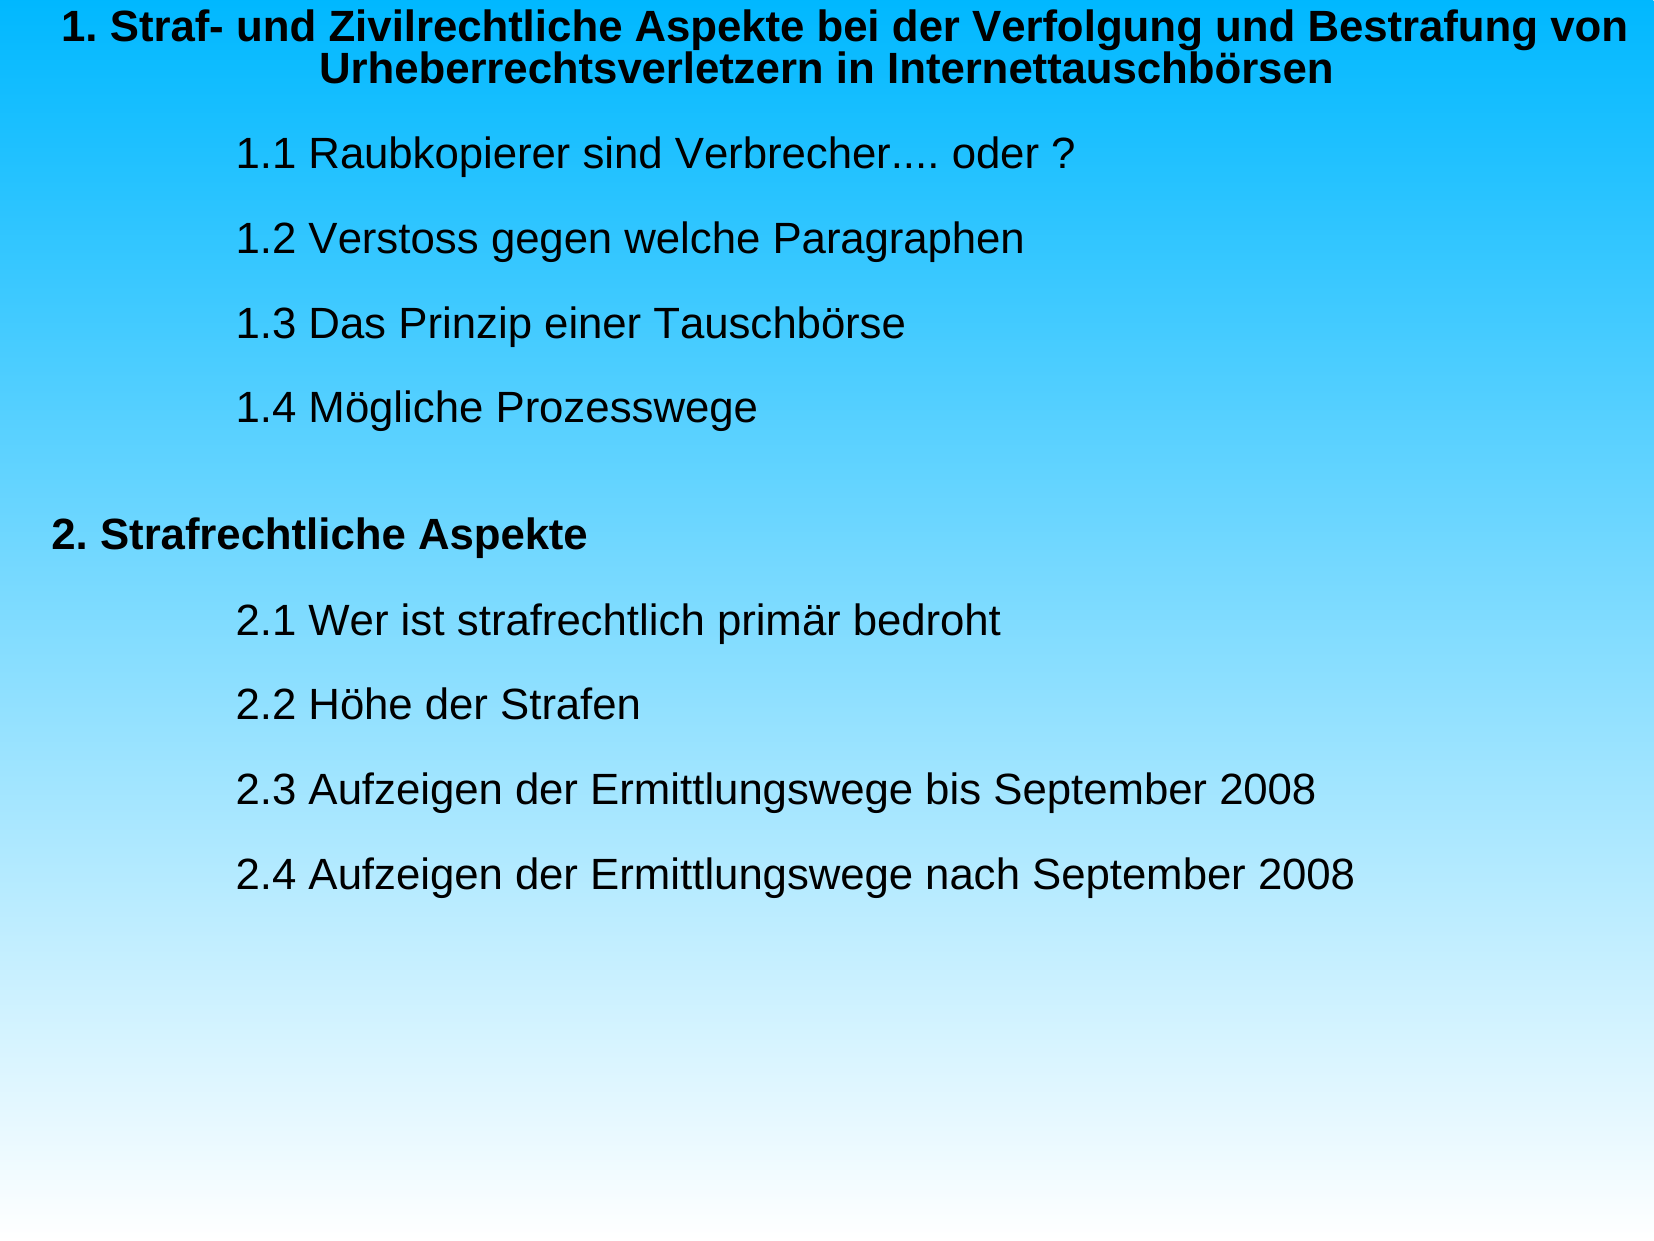

1. Straf- und Zivilrechtliche Aspekte bei der Verfolgung und Bestrafung von Urheberrechtsverletzern in Internettauschbörsen
			1.1 Raubkopierer sind Verbrecher.... oder ?
 		1.2 Verstoss gegen welche Paragraphen
 		1.3 Das Prinzip einer Tauschbörse
 			1.4 Mögliche Prozesswege
 2. Strafrechtliche Aspekte
			2.1 Wer ist strafrechtlich primär bedroht
 		2.2 Höhe der Strafen
 		2.3 Aufzeigen der Ermittlungswege bis September 2008
			2.4 Aufzeigen der Ermittlungswege nach September 2008